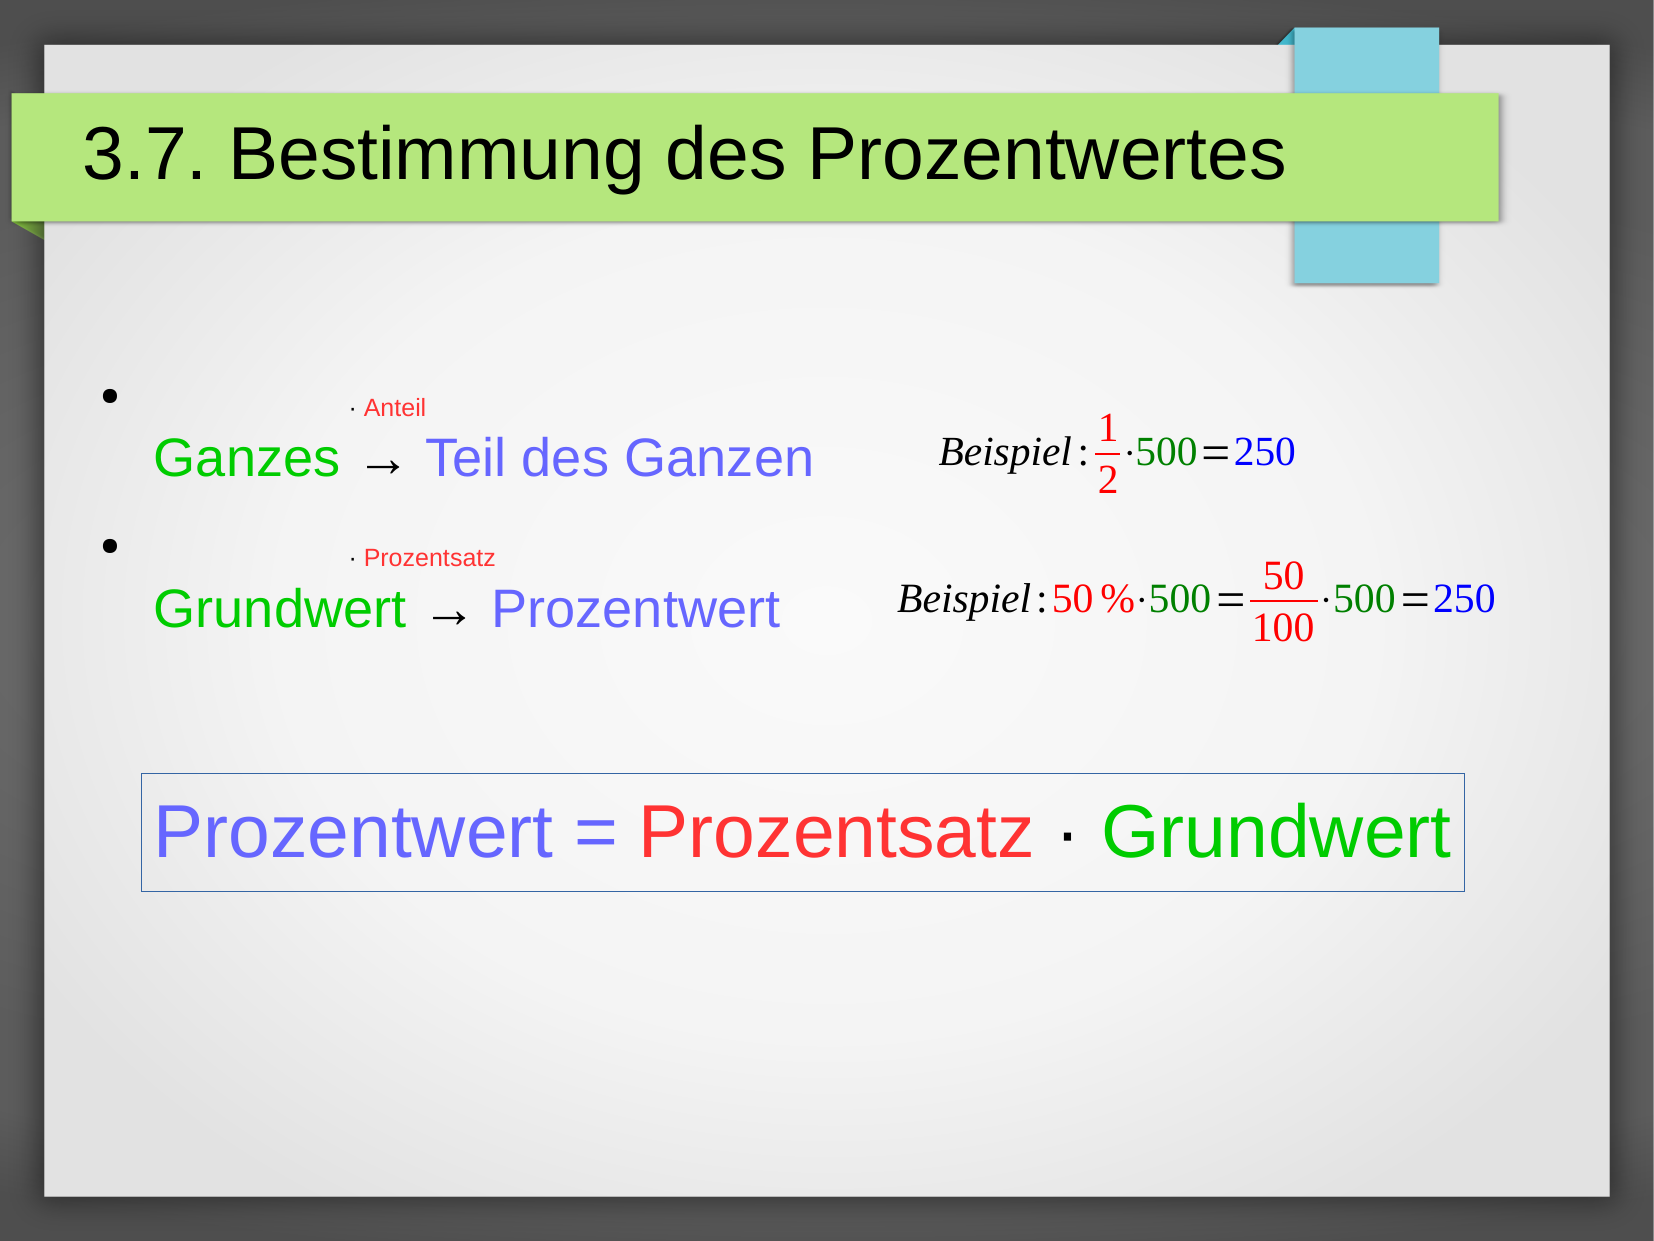

3.7. Bestimmung des Prozentwertes
# · Anteil Ganzes → Teil des Ganzen
 · Prozentsatz
Grundwert → Prozentwert
Prozentwert = Prozentsatz · Grundwert